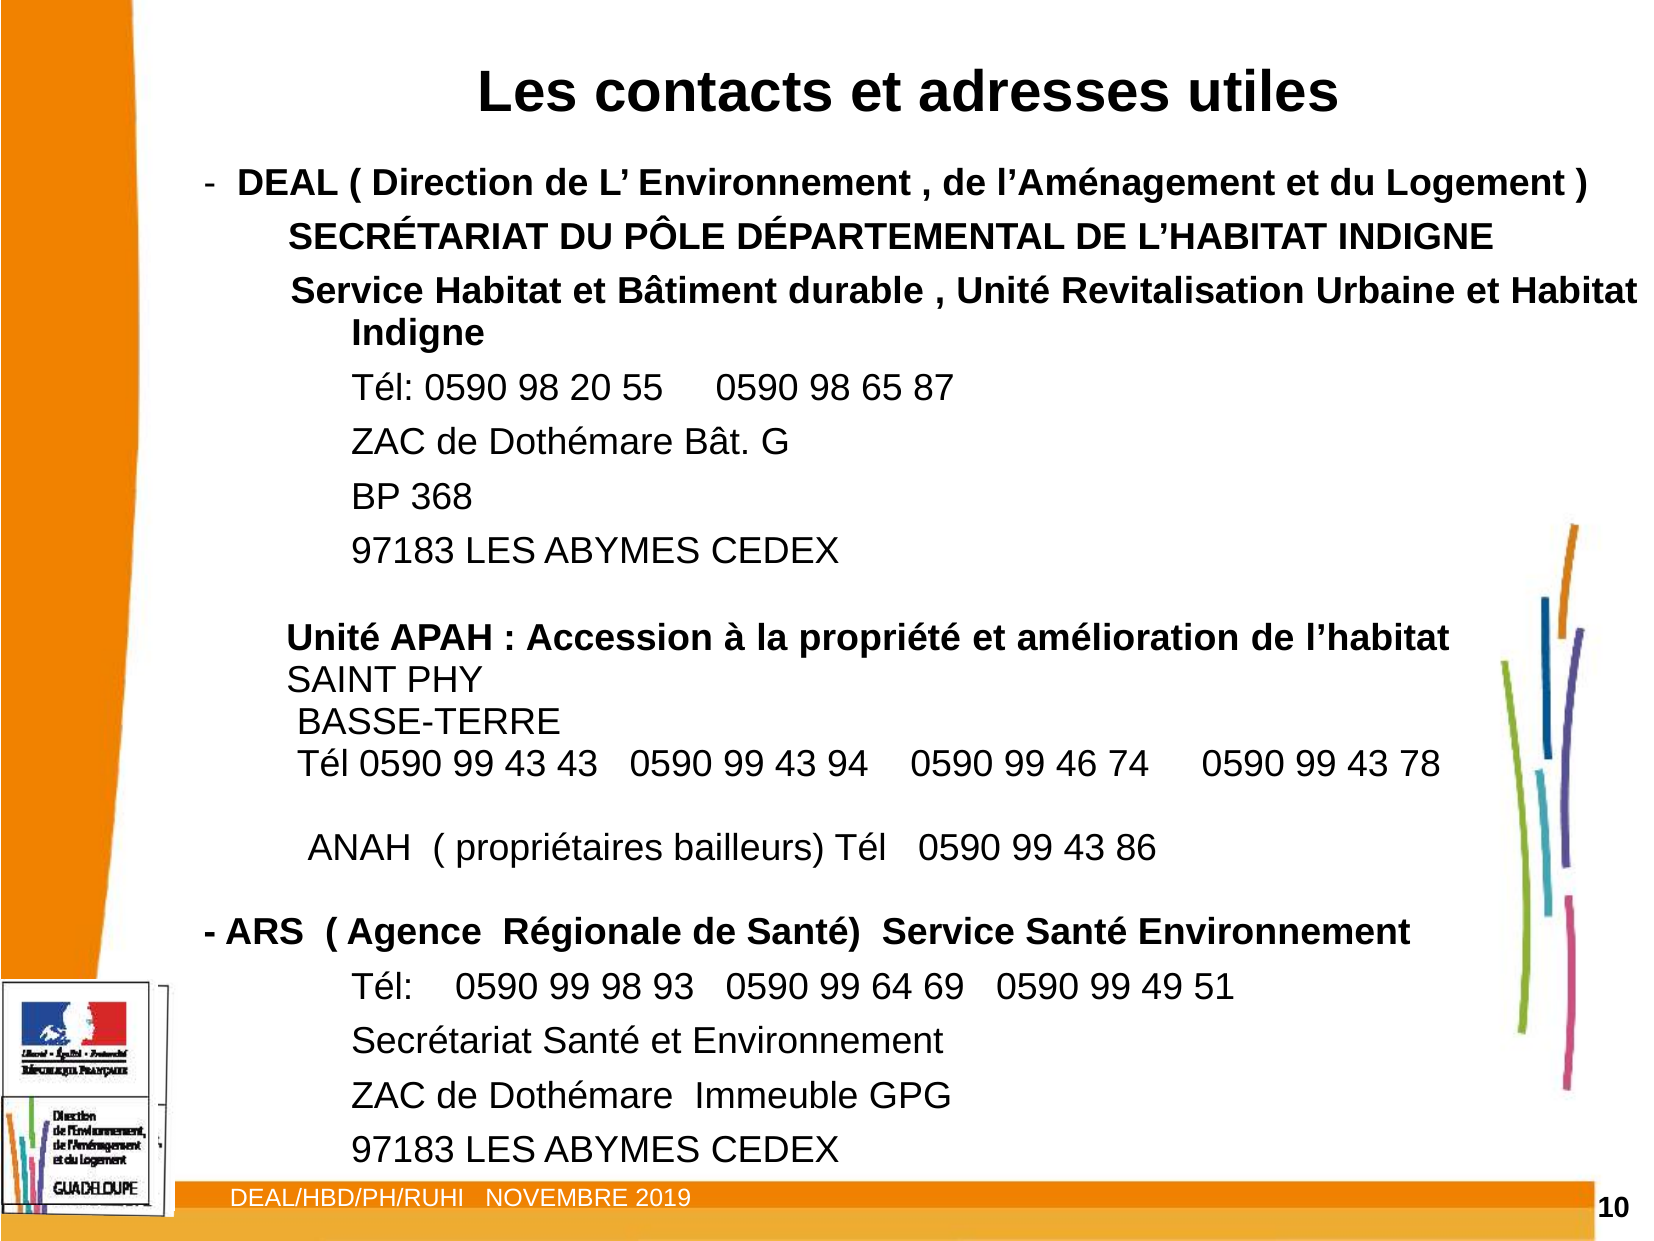

# Les contacts et adresses utiles
- DEAL ( Direction de L’ Environnement , de l’Aménagement et du Logement )
 	 SECRÉTARIAT DU PÔLE DÉPARTEMENTAL DE L’HABITAT INDIGNE
 	 Service Habitat et Bâtiment durable , Unité Revitalisation Urbaine et Habitat 	 	Indigne
		Tél: 0590 98 20 55 0590 98 65 87
		ZAC de Dothémare Bât. G
		BP 368
		97183 LES ABYMES CEDEX
- ARS ( Agence Régionale de Santé) Service Santé Environnement
		Tél: 0590 99 98 93 0590 99 64 69 0590 99 49 51
		Secrétariat Santé et Environnement
		ZAC de Dothémare Immeuble GPG
		97183 LES ABYMES CEDEX
-
Unité APAH : Accession à la propriété et amélioration de l’habitat
SAINT PHY
 BASSE-TERRE
 Tél 0590 99 43 43 0590 99 43 94 0590 99 46 74 0590 99 43 78
 ANAH ( propriétaires bailleurs) Tél 0590 99 43 86
 DEAL/HBD/PH/RUHI NOVEMBRE 2019
10